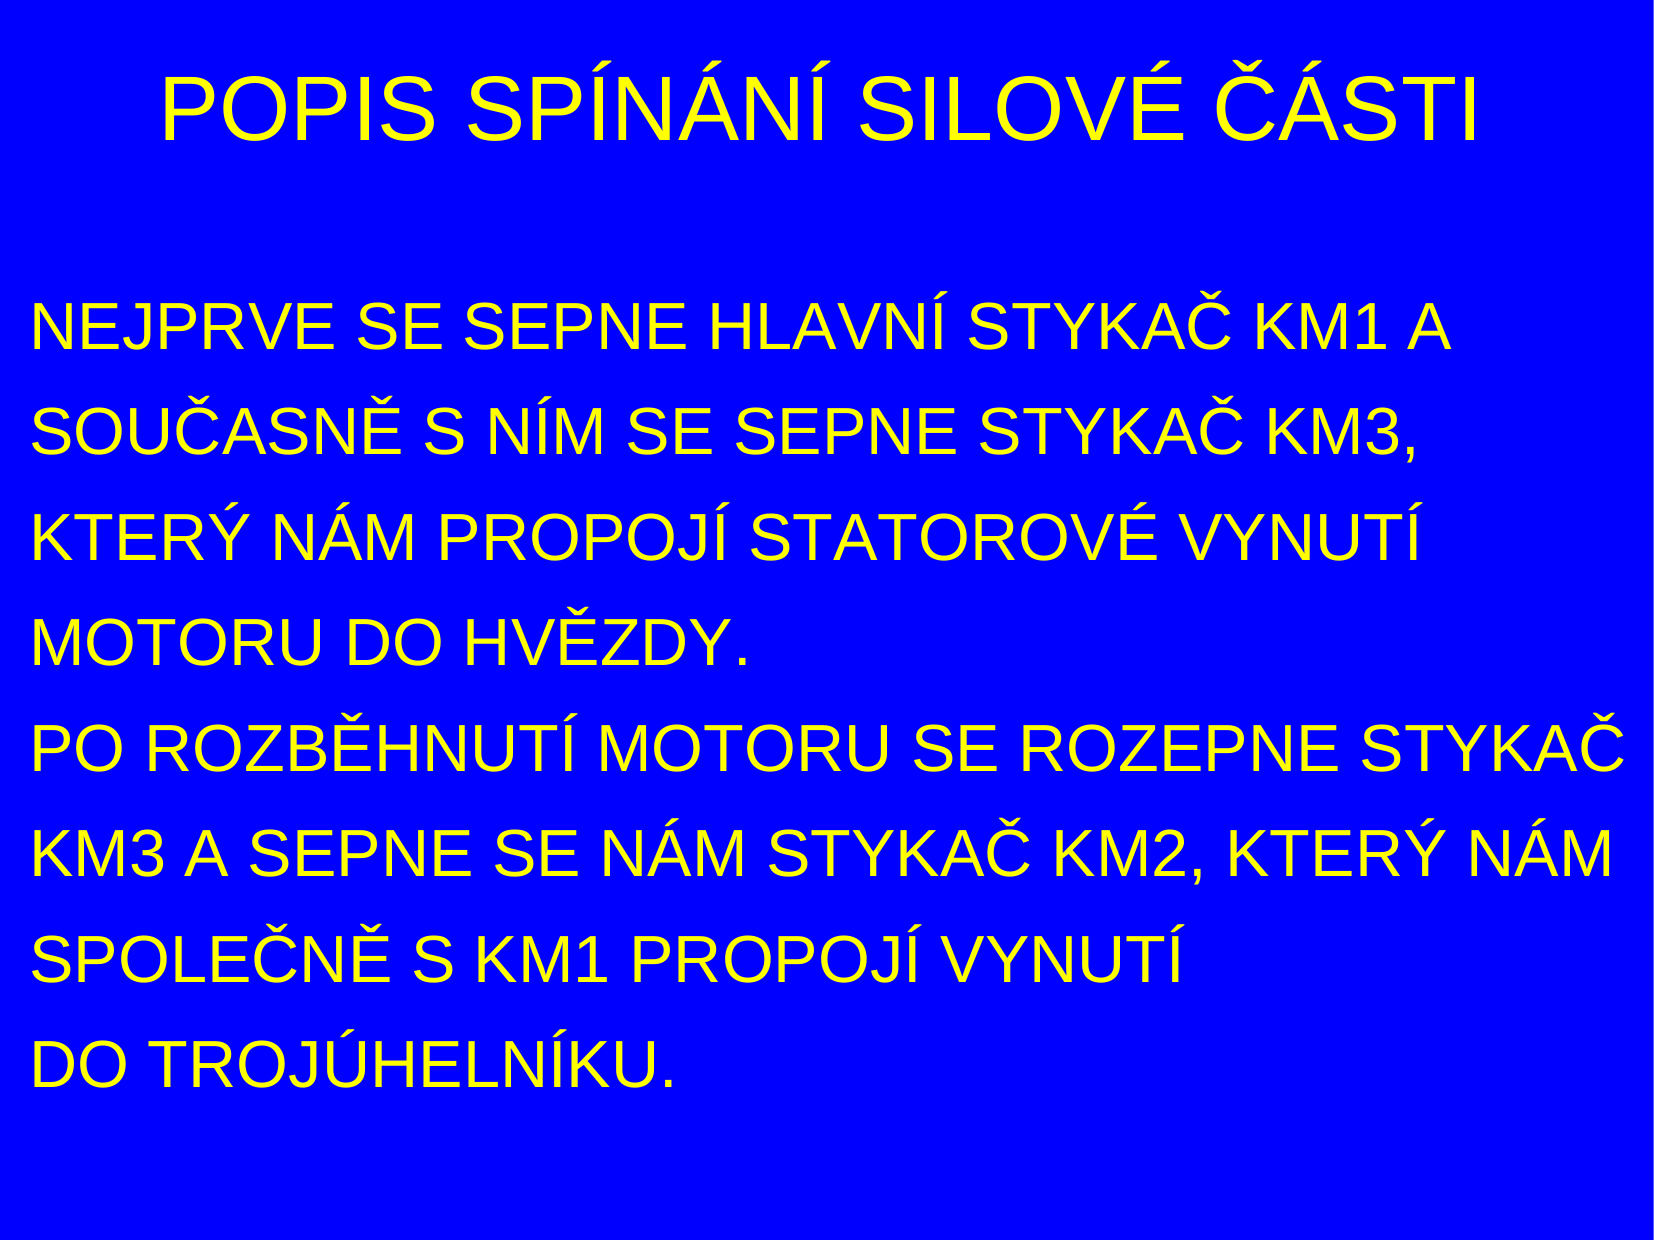

# POPIS SPÍNÁNÍ SILOVÉ ČÁSTI
NEJPRVE SE SEPNE HLAVNÍ STYKAČ KM1 A
SOUČASNĚ S NÍM SE SEPNE STYKAČ KM3,
KTERÝ NÁM PROPOJÍ STATOROVÉ VYNUTÍ
MOTORU DO HVĚZDY.
PO ROZBĚHNUTÍ MOTORU SE ROZEPNE STYKAČ
KM3 A SEPNE SE NÁM STYKAČ KM2, KTERÝ NÁM
SPOLEČNĚ S KM1 PROPOJÍ VYNUTÍ
DO TROJÚHELNÍKU.